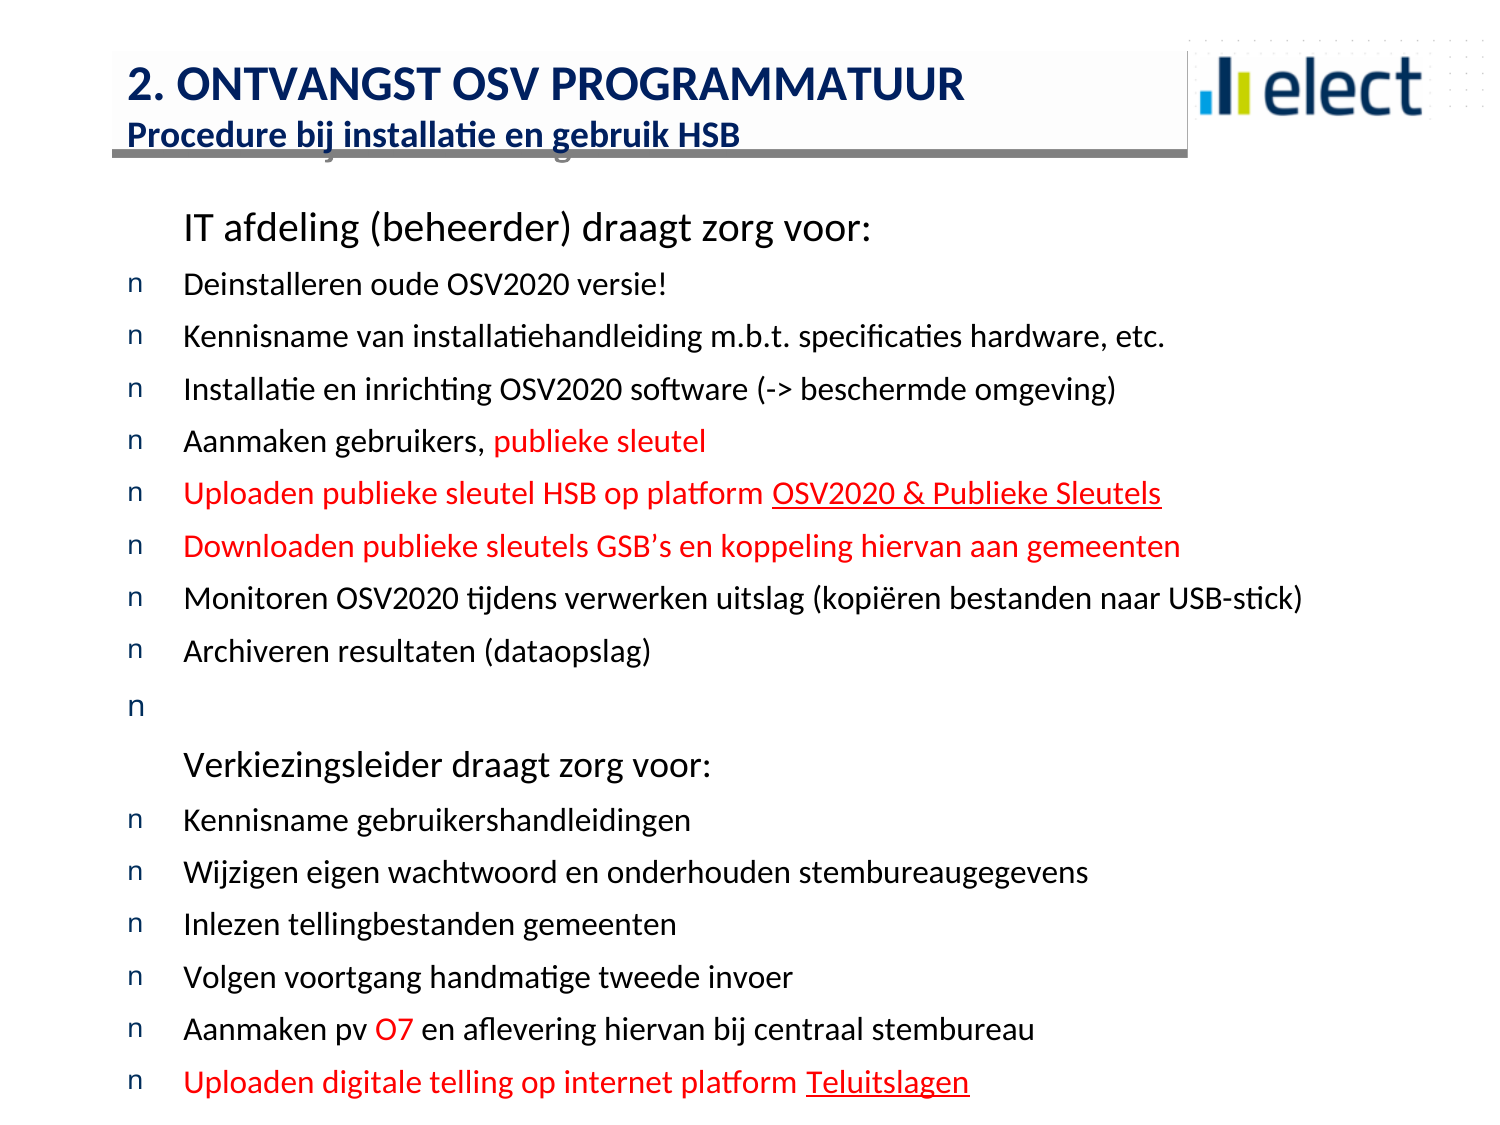

2. ONTVANGST OSV PROGRAMMATUUR
Procedure bij installatie en gebruik HSB
# IT afdeling (beheerder) draagt zorg voor:
Deinstalleren oude OSV2020 versie!
Kennisname van installatiehandleiding m.b.t. specificaties hardware, etc.
Installatie en inrichting OSV2020 software (-> beschermde omgeving)
Aanmaken gebruikers, publieke sleutel
Uploaden publieke sleutel HSB op platform OSV2020 & Publieke Sleutels
Downloaden publieke sleutels GSB’s en koppeling hiervan aan gemeenten
Monitoren OSV2020 tijdens verwerken uitslag (kopiëren bestanden naar USB-stick)
Archiveren resultaten (dataopslag)
Verkiezingsleider draagt zorg voor:
Kennisname gebruikershandleidingen
Wijzigen eigen wachtwoord en onderhouden stembureaugegevens
Inlezen tellingbestanden gemeenten
Volgen voortgang handmatige tweede invoer
Aanmaken pv O7 en aflevering hiervan bij centraal stembureau
Uploaden digitale telling op internet platform Teluitslagen